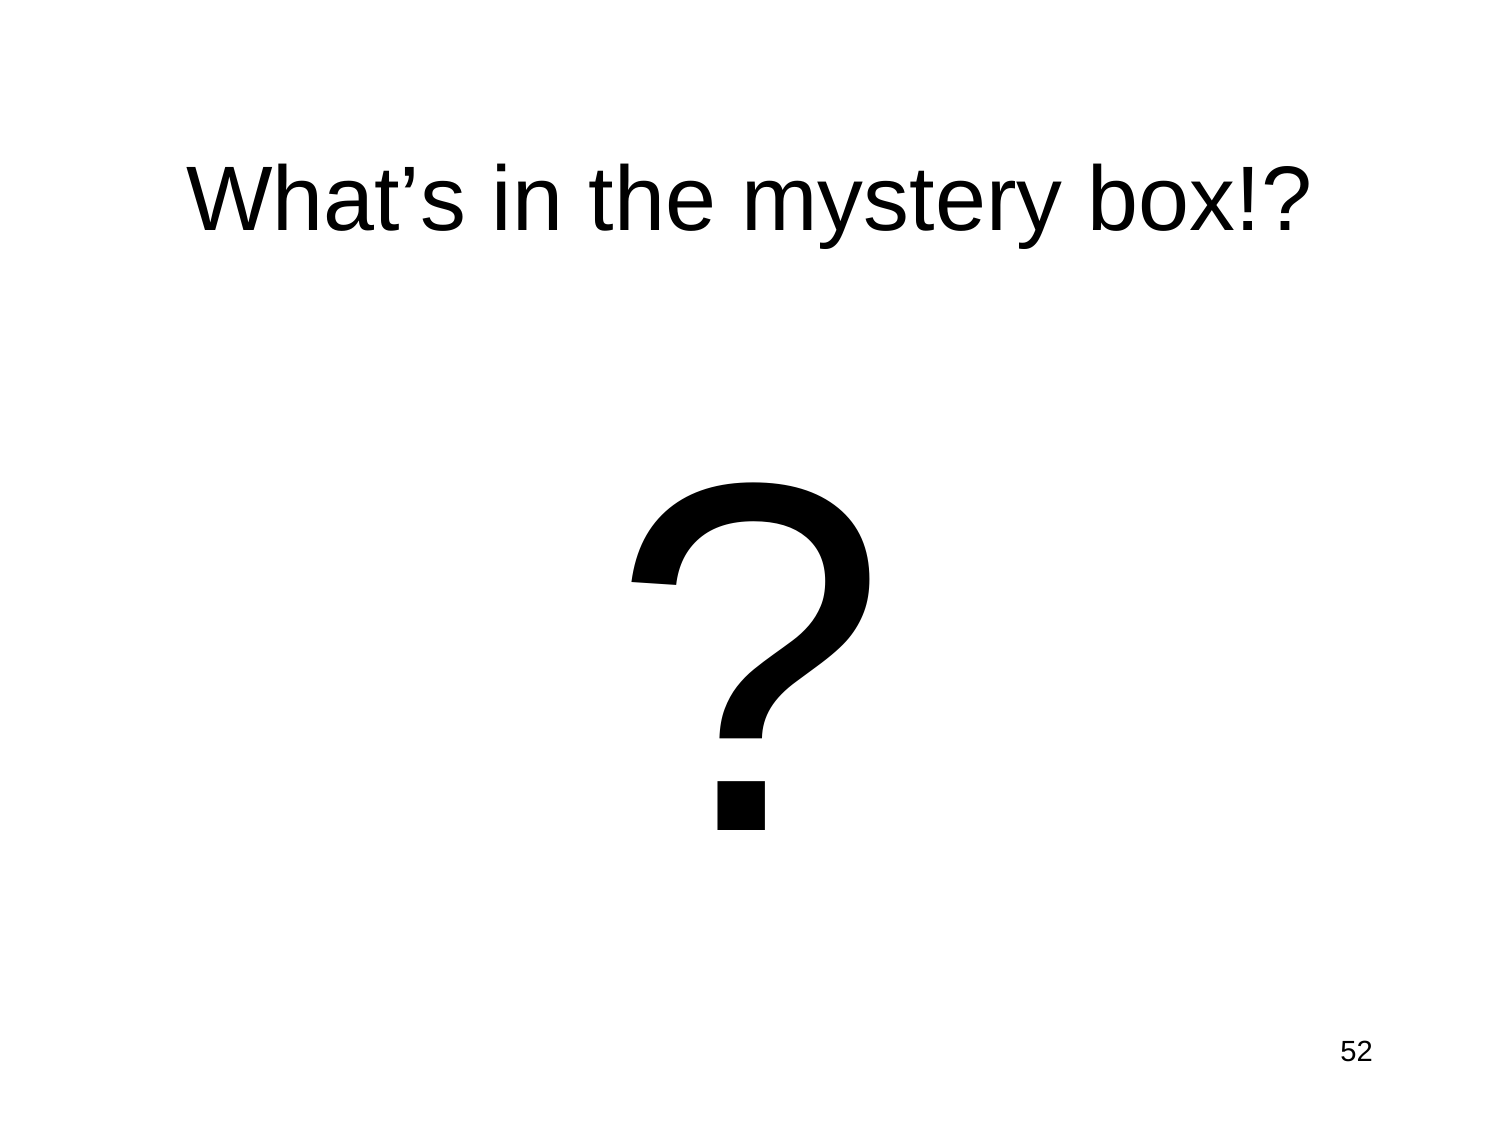

# What’s in the mystery box!?
?